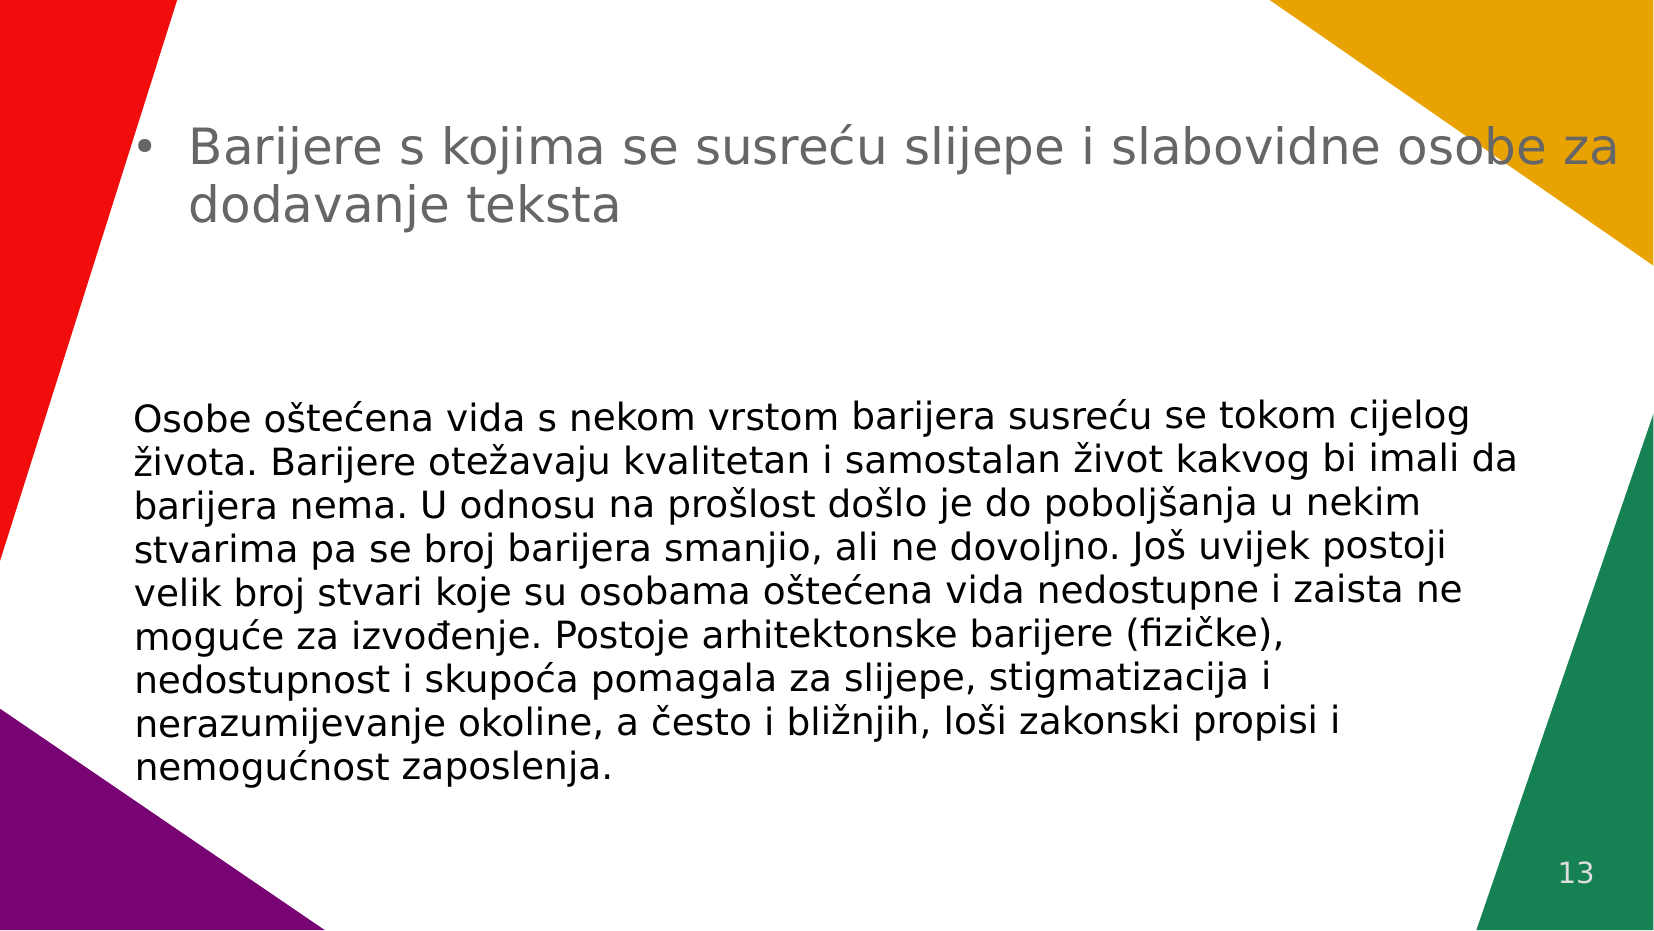

#
Barijere s kojima se susreću slijepe i slabovidne osobe za dodavanje teksta
Osobe oštećena vida s nekom vrstom barijera susreću se tokom cijelog života. Barijere otežavaju kvalitetan i samostalan život kakvog bi imali da barijera nema. U odnosu na prošlost došlo je do poboljšanja u nekim stvarima pa se broj barijera smanjio, ali ne dovoljno. Još uvijek postoji velik broj stvari koje su osobama oštećena vida nedostupne i zaista ne moguće za izvođenje. Postoje arhitektonske barijere (fizičke), nedostupnost i skupoća pomagala za slijepe, stigmatizacija i nerazumijevanje okoline, a često i bližnjih, loši zakonski propisi i nemogućnost zaposlenja.
13